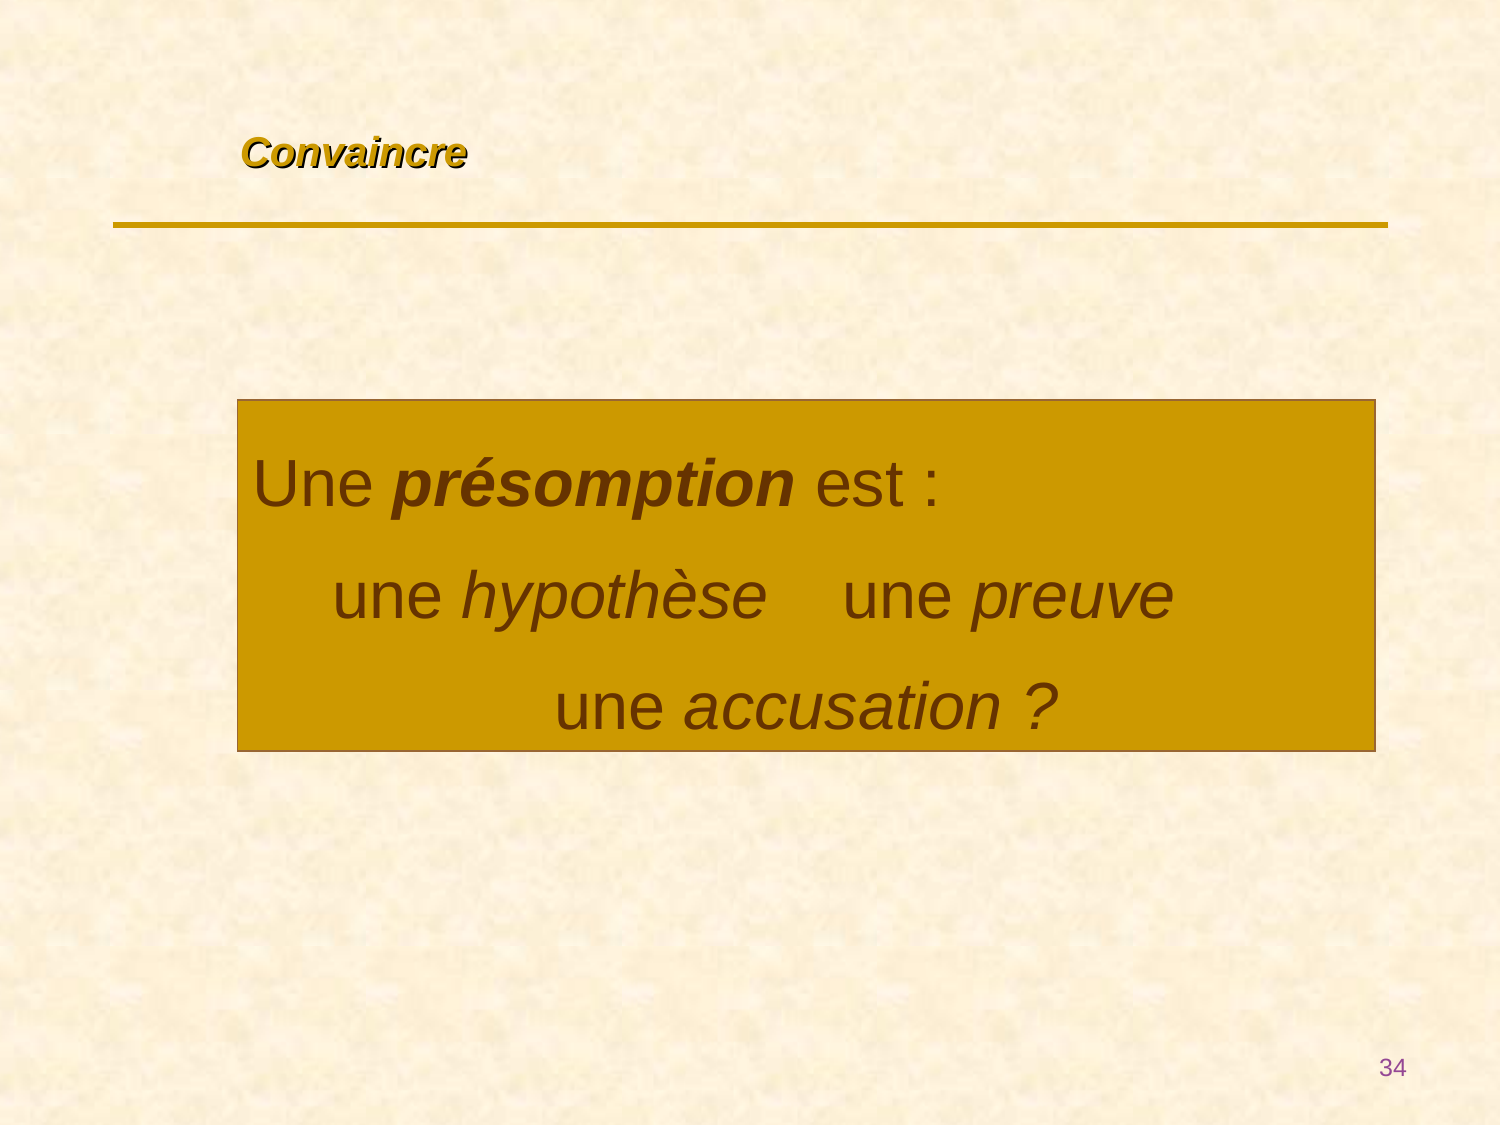

Convaincre
Une présomption est :
une hypothèse		une preuve
une accusation ?
34